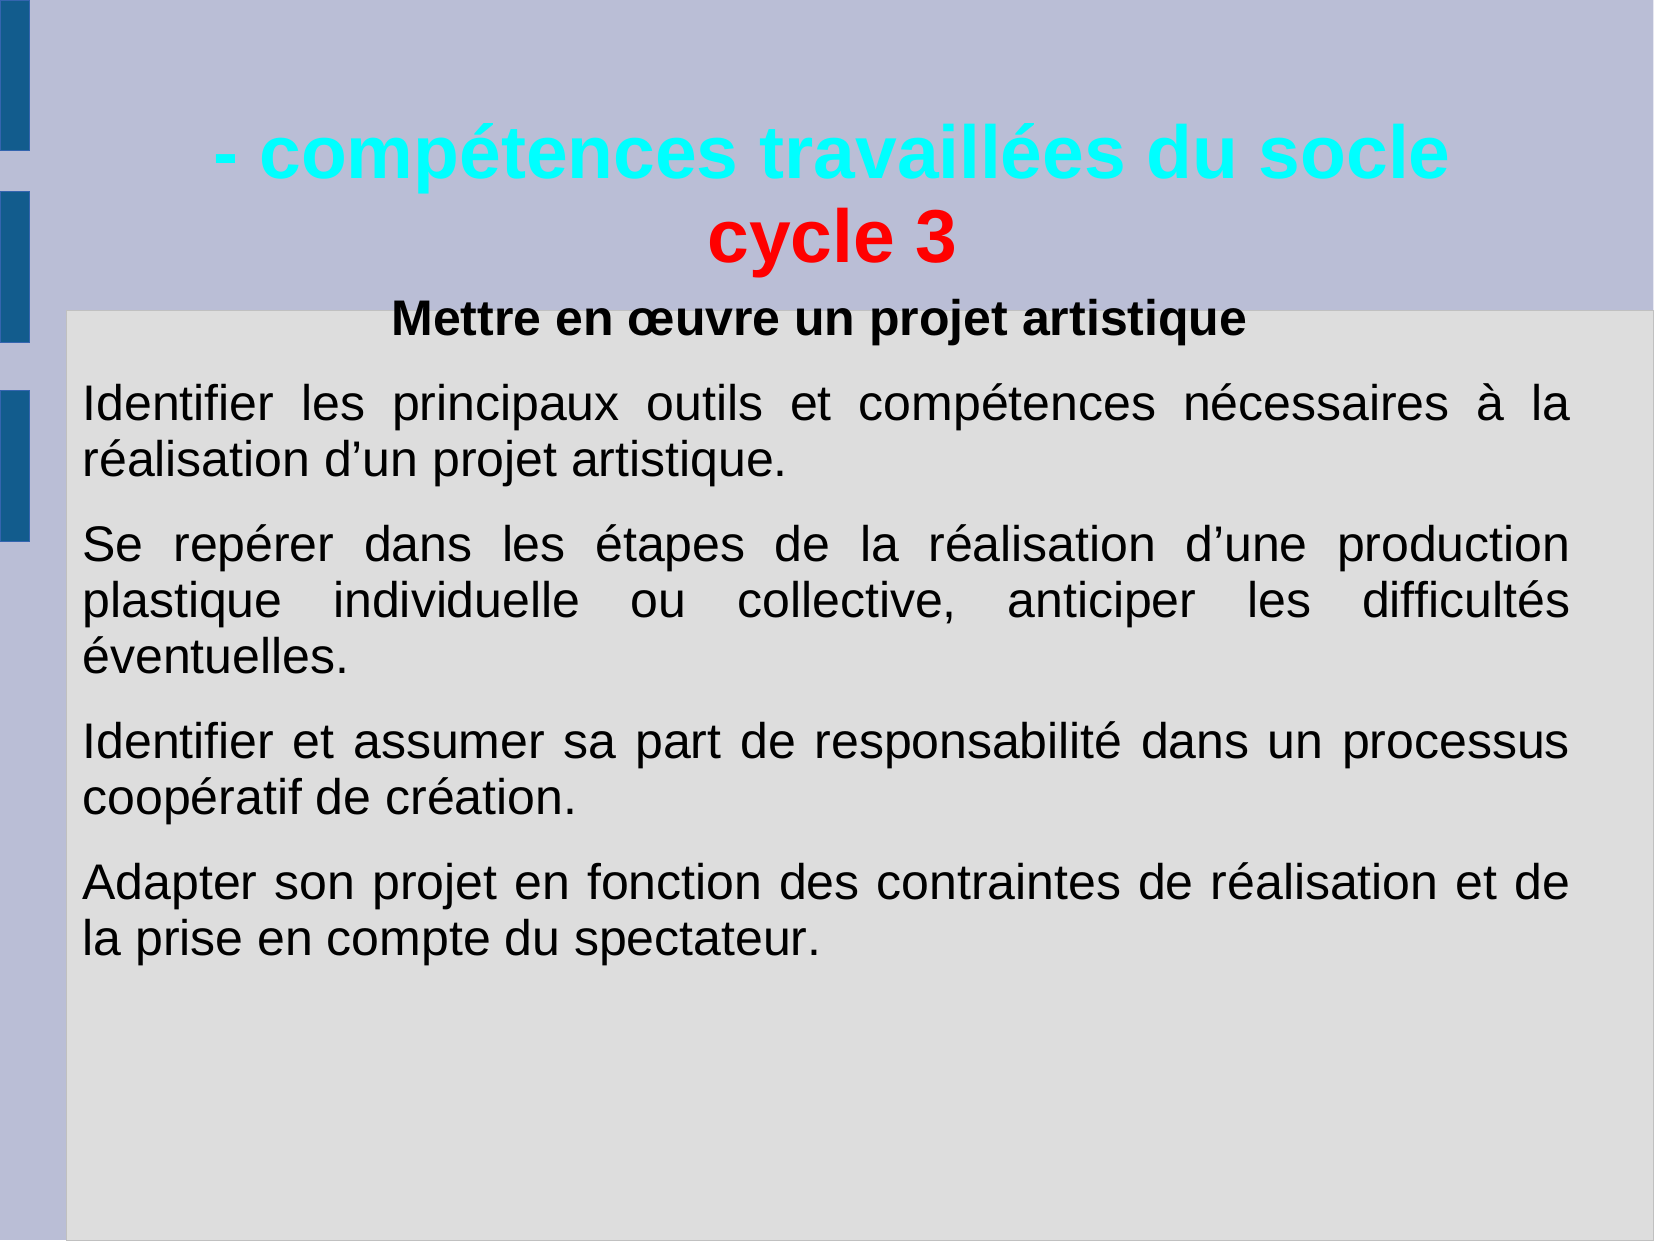

# - compétences travaillées du socle cycle 3
Mettre en œuvre un projet artistique
Identifier les principaux outils et compétences nécessaires à la réalisation d’un projet artistique.
Se repérer dans les étapes de la réalisation d’une production plastique individuelle ou collective, anticiper les difficultés éventuelles.
Identifier et assumer sa part de responsabilité dans un processus coopératif de création.
Adapter son projet en fonction des contraintes de réalisation et de la prise en compte du spectateur.